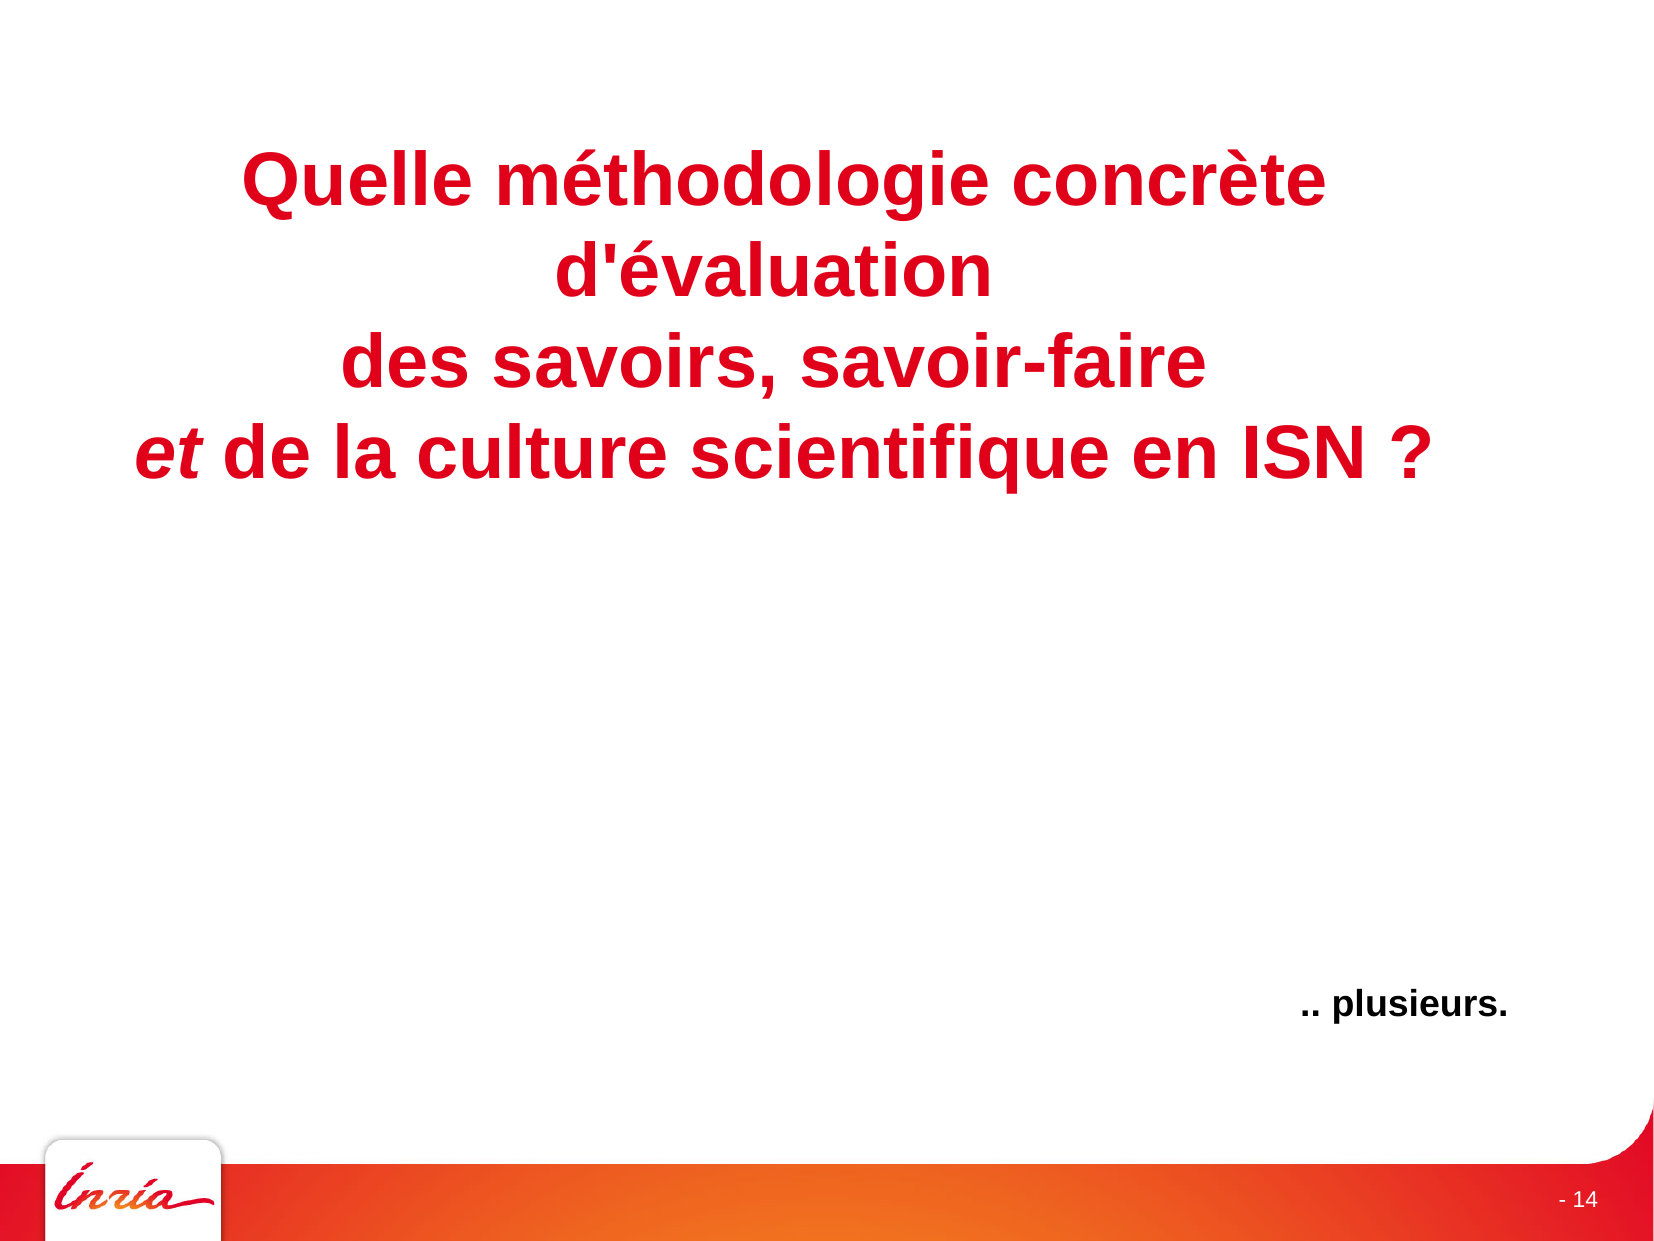

# Quelle méthodologie concrète d'évaluation des savoirs, savoir-faire et de la culture scientifique en ISN ?
 .. plusieurs.